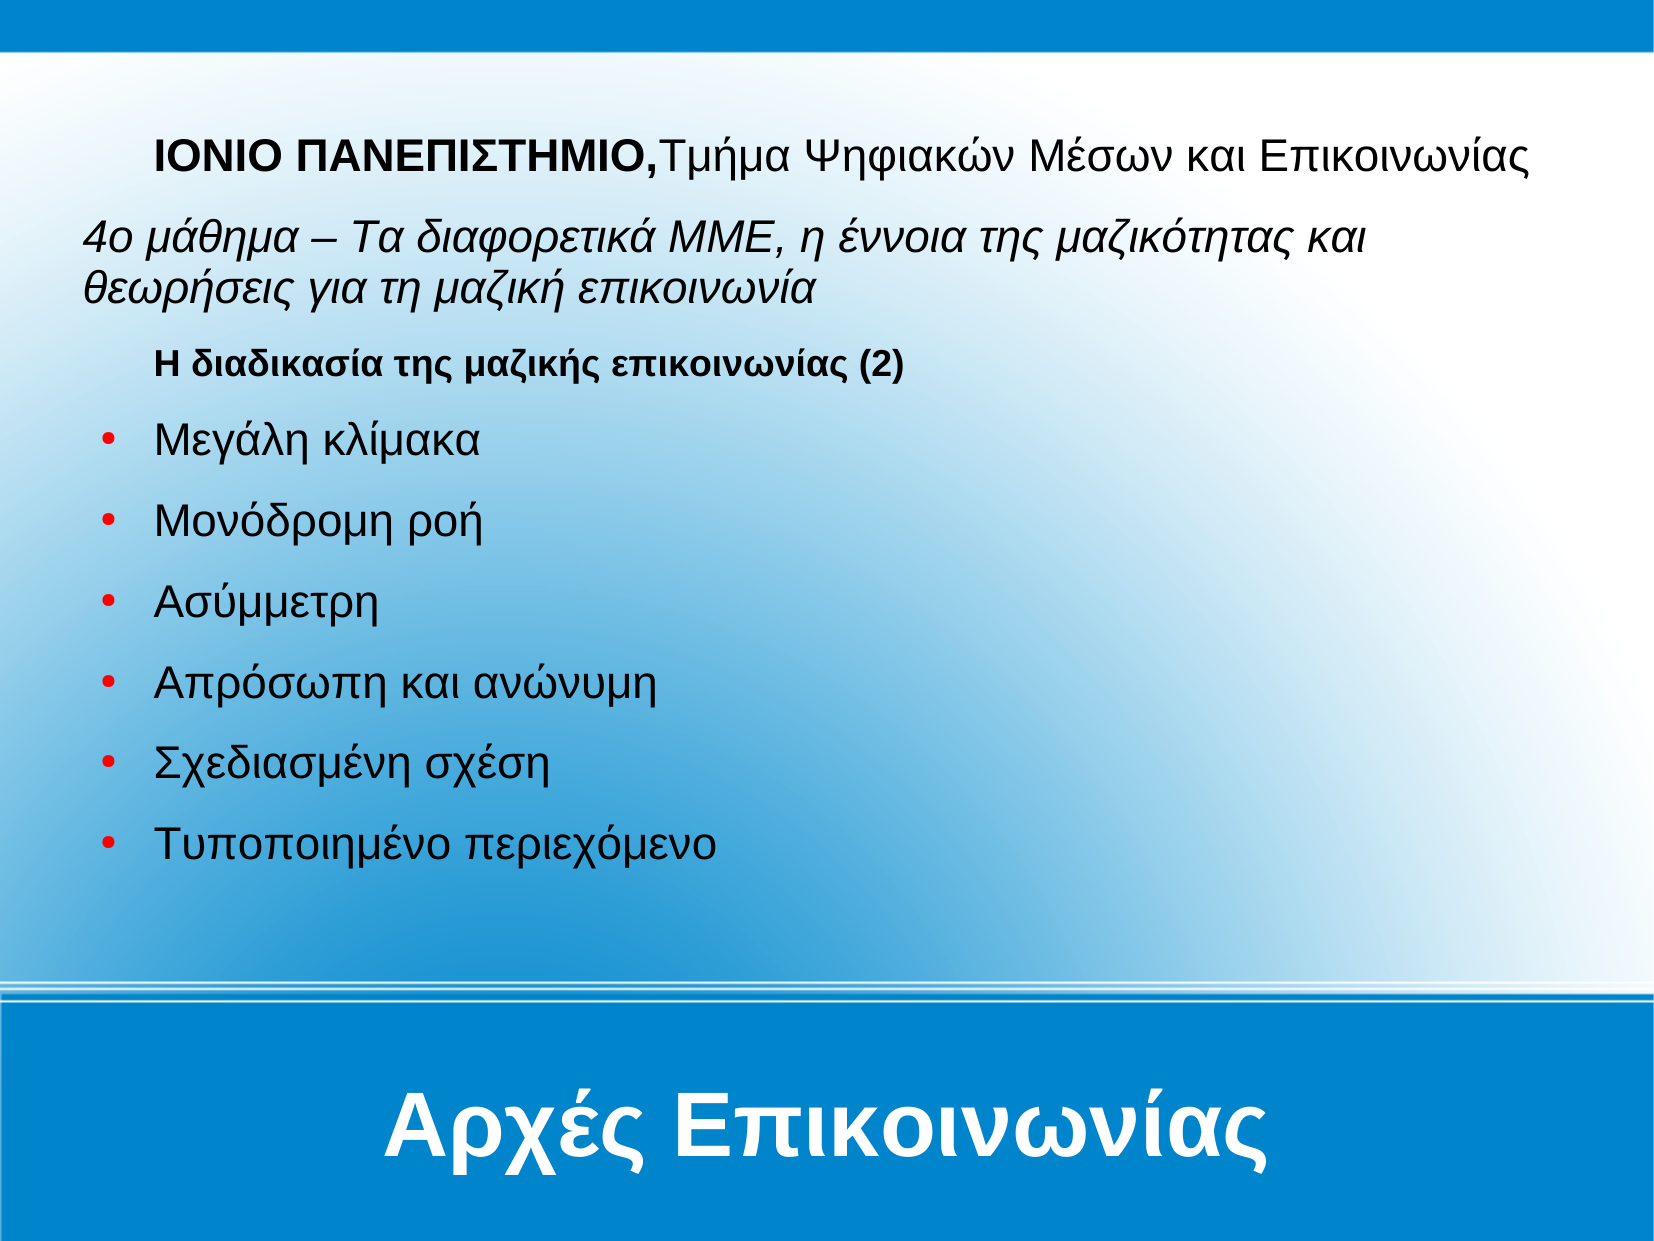

ΙΟΝΙΟ ΠΑΝΕΠΙΣΤΗΜΙΟ,Τμήμα Ψηφιακών Μέσων και Επικοινωνίας
4ο μάθημα – Τα διαφορετικά ΜΜΕ, η έννοια της μαζικότητας και θεωρήσεις για τη μαζική επικοινωνία
Η διαδικασία της μαζικής επικοινωνίας (2)
Μεγάλη κλίμακα
Μονόδρομη ροή
Ασύμμετρη
Απρόσωπη και ανώνυμη
Σχεδιασμένη σχέση
Τυποποιημένο περιεχόμενο
# Αρχές Επικοινωνίας